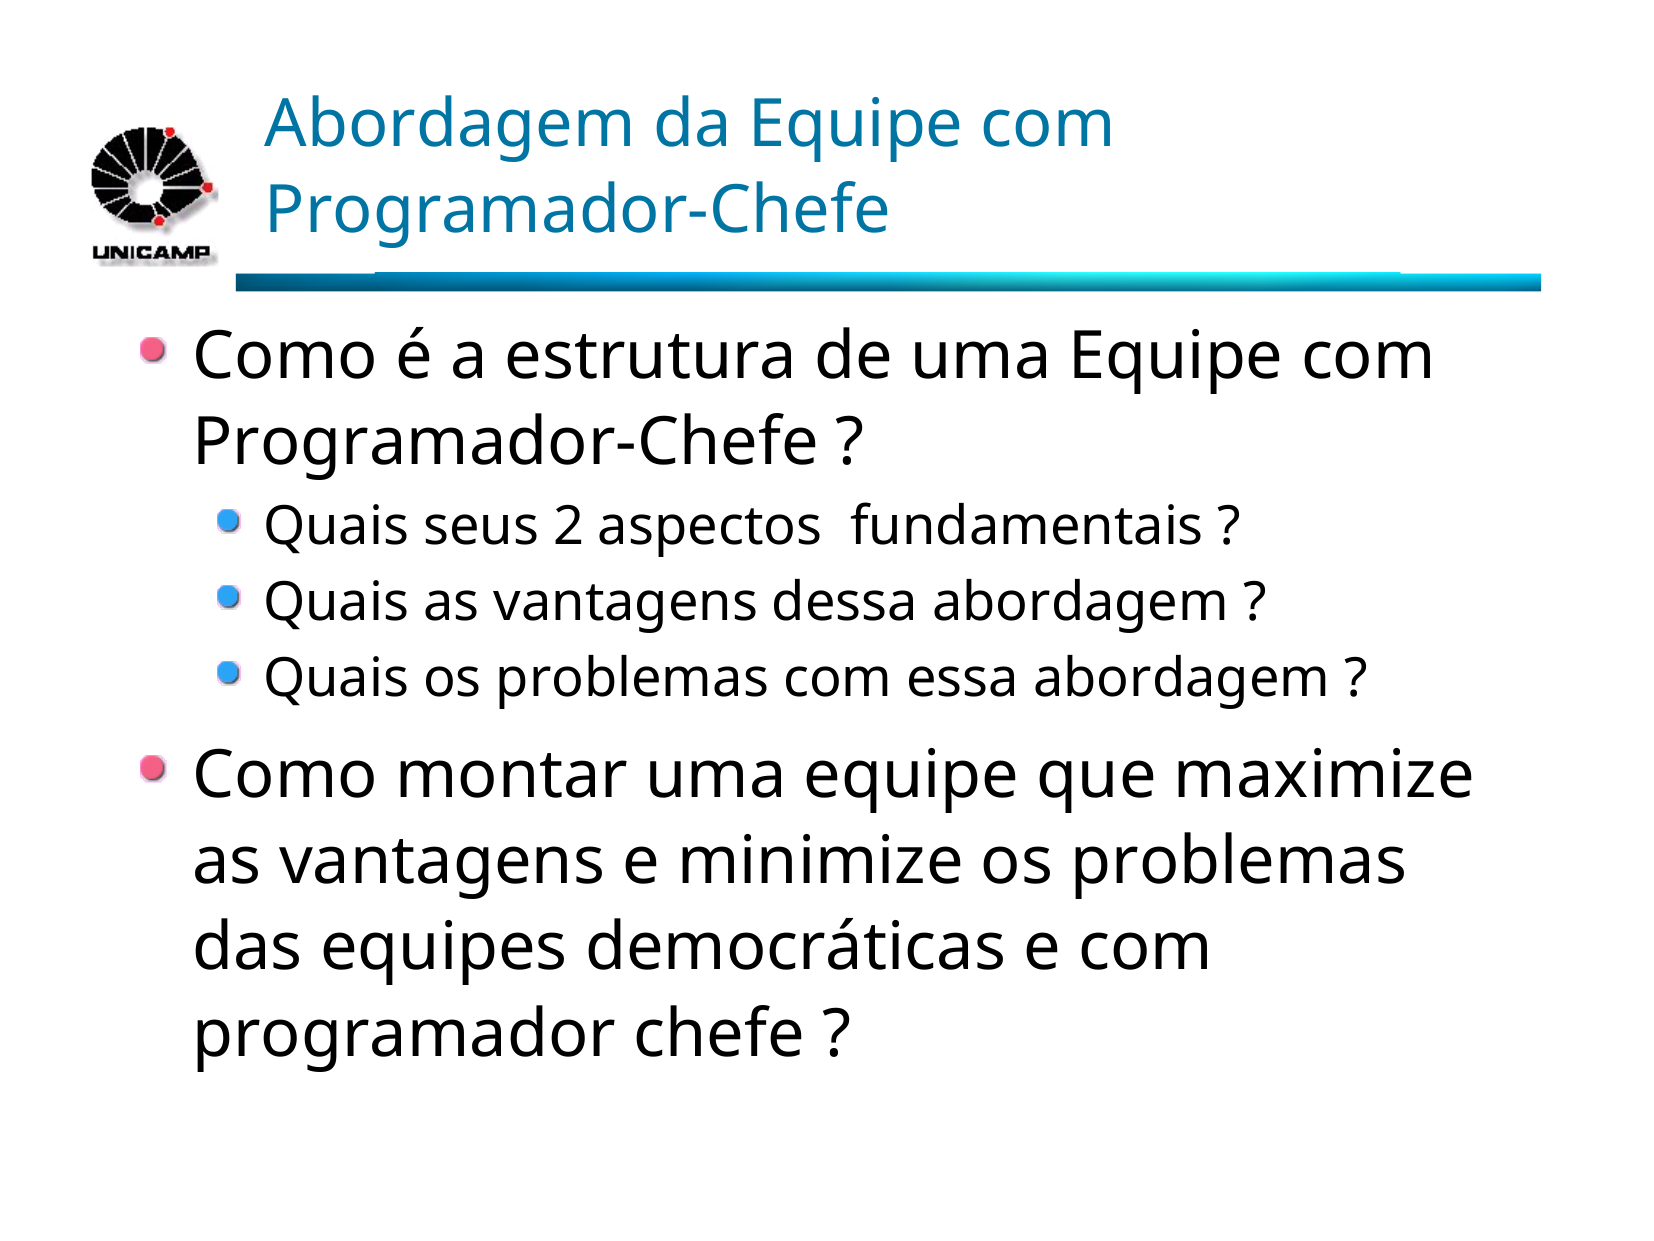

# Abordagem da Equipe com Programador-Chefe
Como é a estrutura de uma Equipe com Programador-Chefe ?
Quais seus 2 aspectos fundamentais ?
Quais as vantagens dessa abordagem ?
Quais os problemas com essa abordagem ?
Como montar uma equipe que maximize as vantagens e minimize os problemas das equipes democráticas e com programador chefe ?